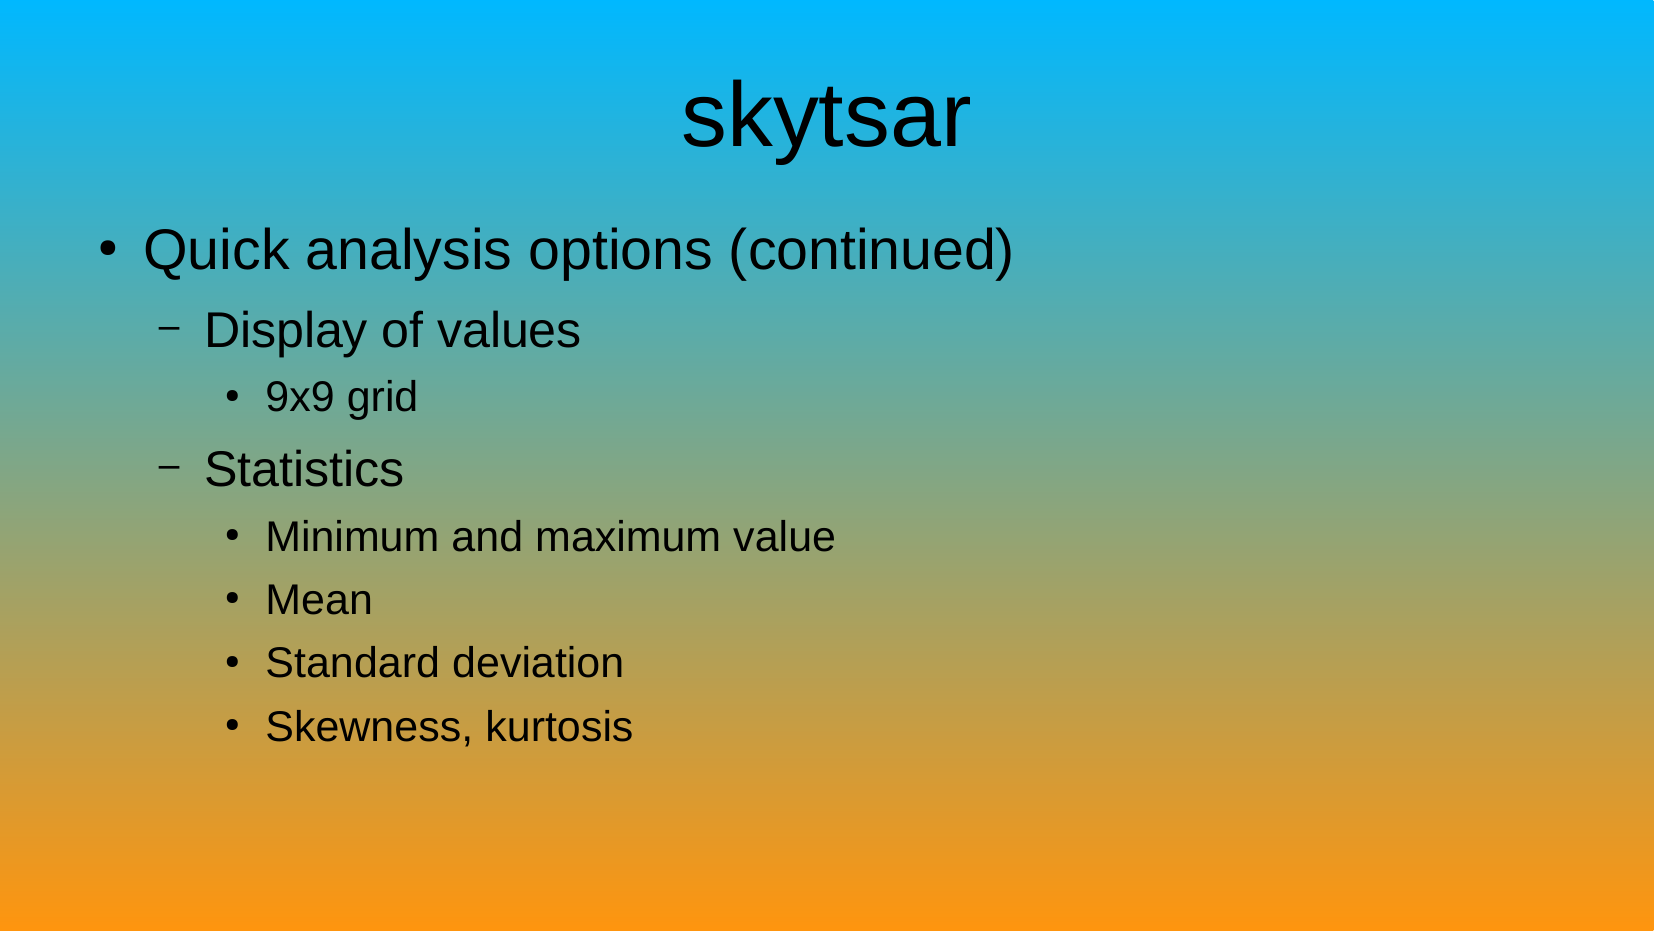

# skytsar
Quick analysis options (continued)
Display of values
9x9 grid
Statistics
Minimum and maximum value
Mean
Standard deviation
Skewness, kurtosis